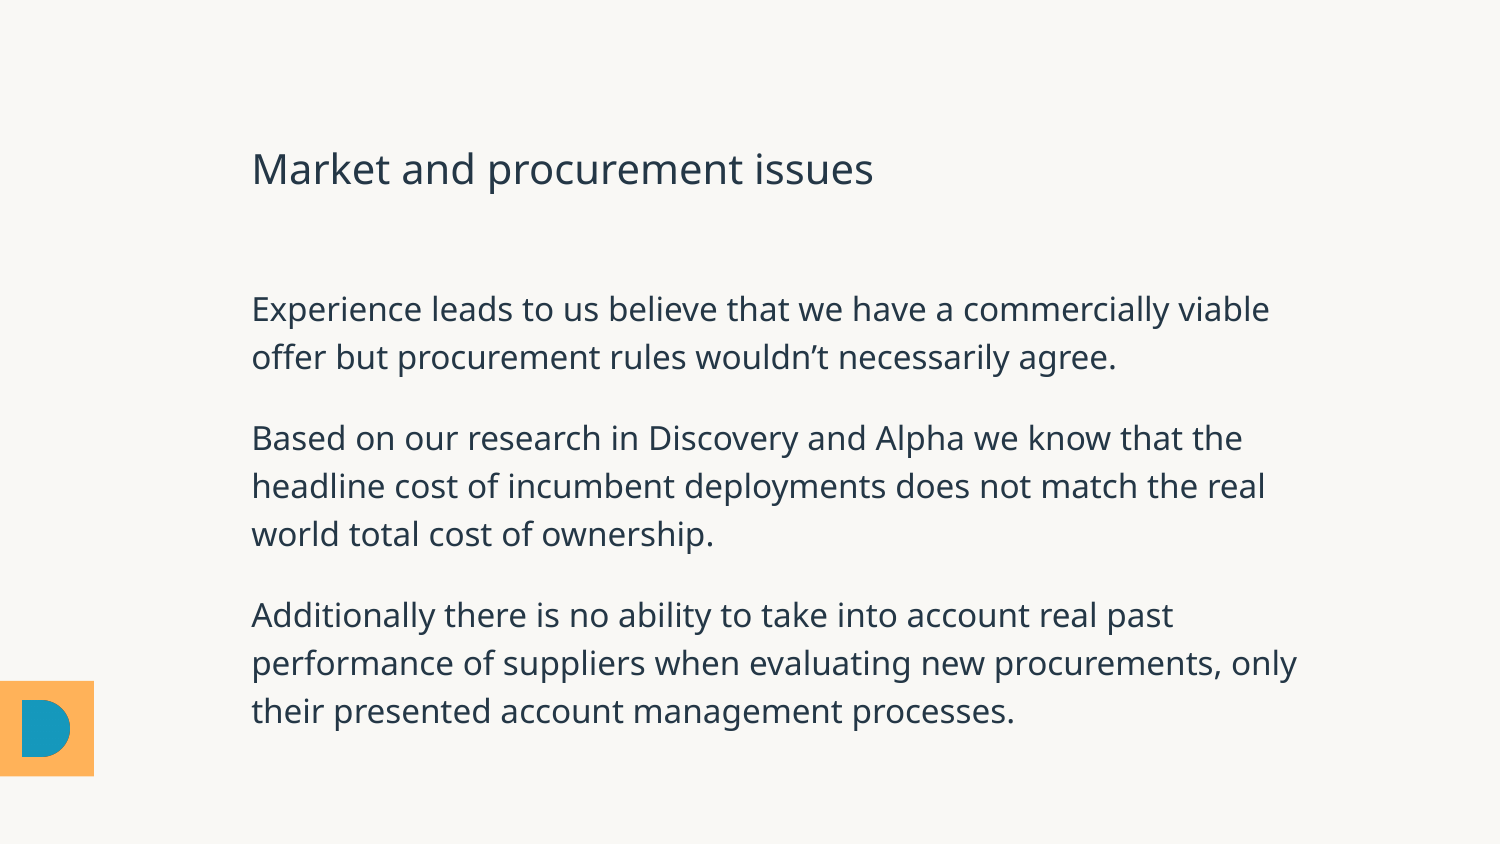

# Market and procurement issues
Experience leads to us believe that we have a commercially viable offer but procurement rules wouldn’t necessarily agree.
Based on our research in Discovery and Alpha we know that the headline cost of incumbent deployments does not match the real world total cost of ownership.
Additionally there is no ability to take into account real past performance of suppliers when evaluating new procurements, only their presented account management processes.